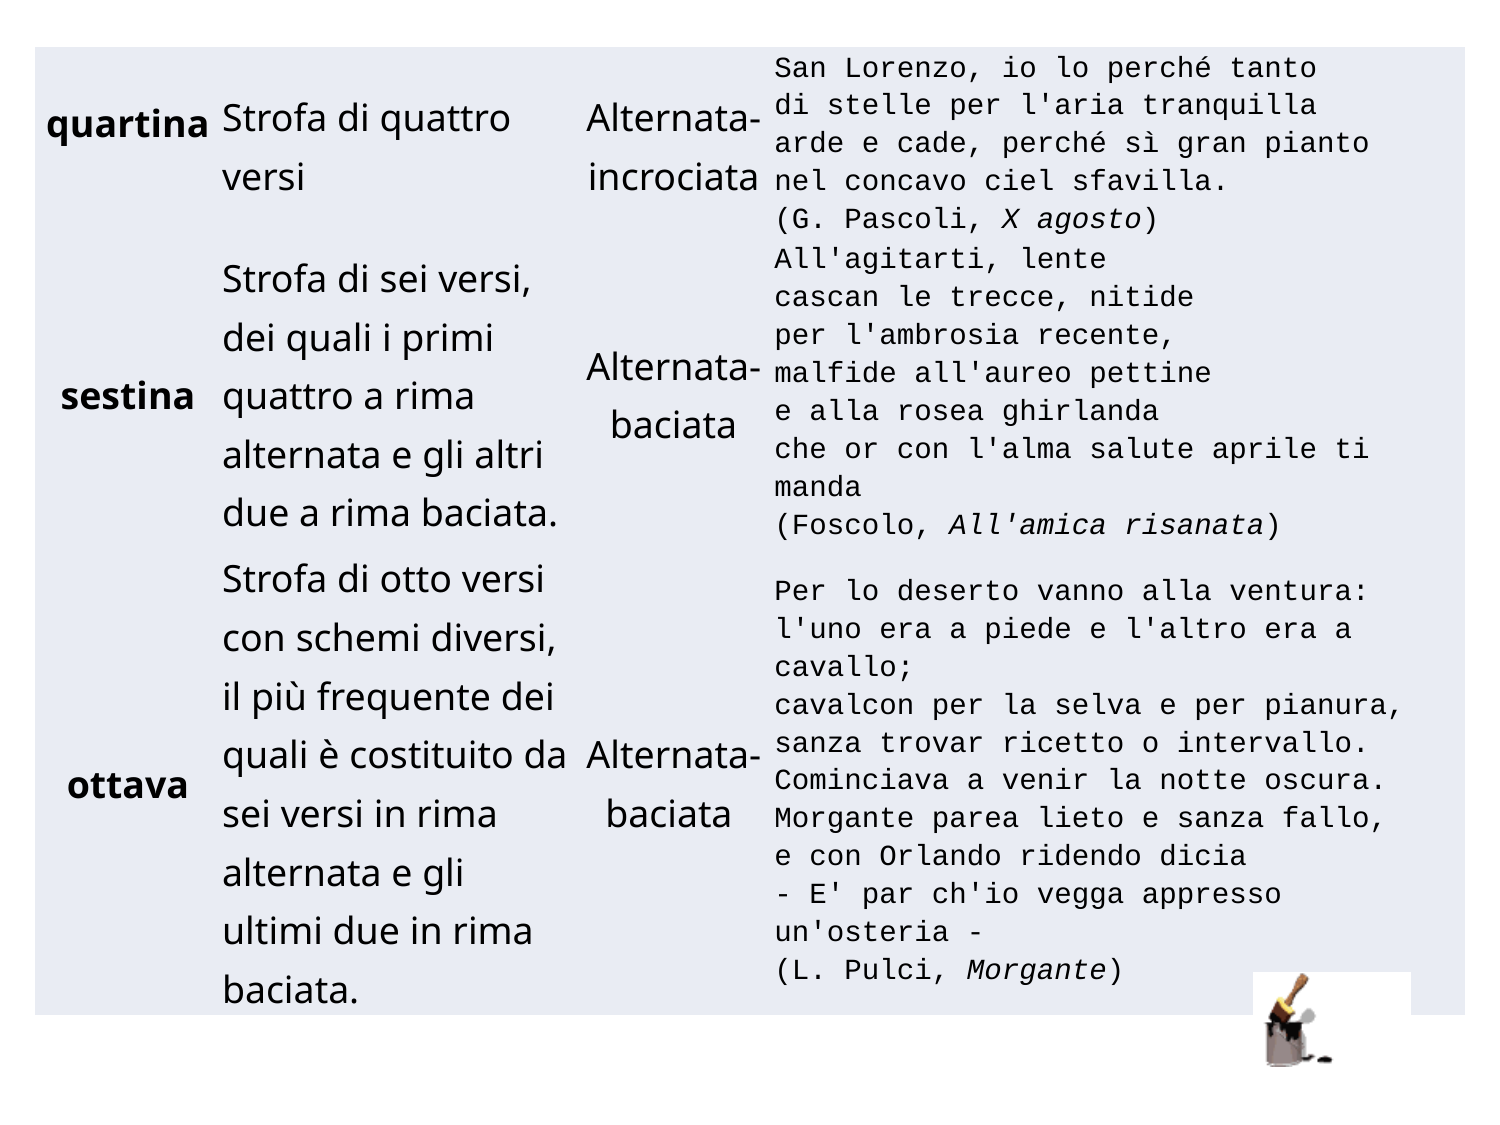

| quartina | Strofa di quattro versi | Alternata-incrociata | San Lorenzo, io lo perché tanto di stelle per l'aria tranquilla arde e cade, perché sì gran pianto nel concavo ciel sfavilla. (G. Pascoli, X agosto) |
| --- | --- | --- | --- |
| sestina | Strofa di sei versi, dei quali i primi quattro a rima alternata e gli altri due a rima baciata. | Alternata-baciata | All'agitarti, lente cascan le trecce, nitide per l'ambrosia recente, malfide all'aureo pettine e alla rosea ghirlanda che or con l'alma salute aprile ti manda (Foscolo, All'amica risanata) |
| ottava | Strofa di otto versi con schemi diversi, il più frequente dei quali è costituito da sei versi in rima alternata e gli ultimi due in rima baciata. | Alternata-baciata | Per lo deserto vanno alla ventura: l'uno era a piede e l'altro era a cavallo; cavalcon per la selva e per pianura, sanza trovar ricetto o intervallo. Cominciava a venir la notte oscura. Morgante parea lieto e sanza fallo, e con Orlando ridendo dicia - E' par ch'io vegga appresso un'osteria - (L. Pulci, Morgante) |